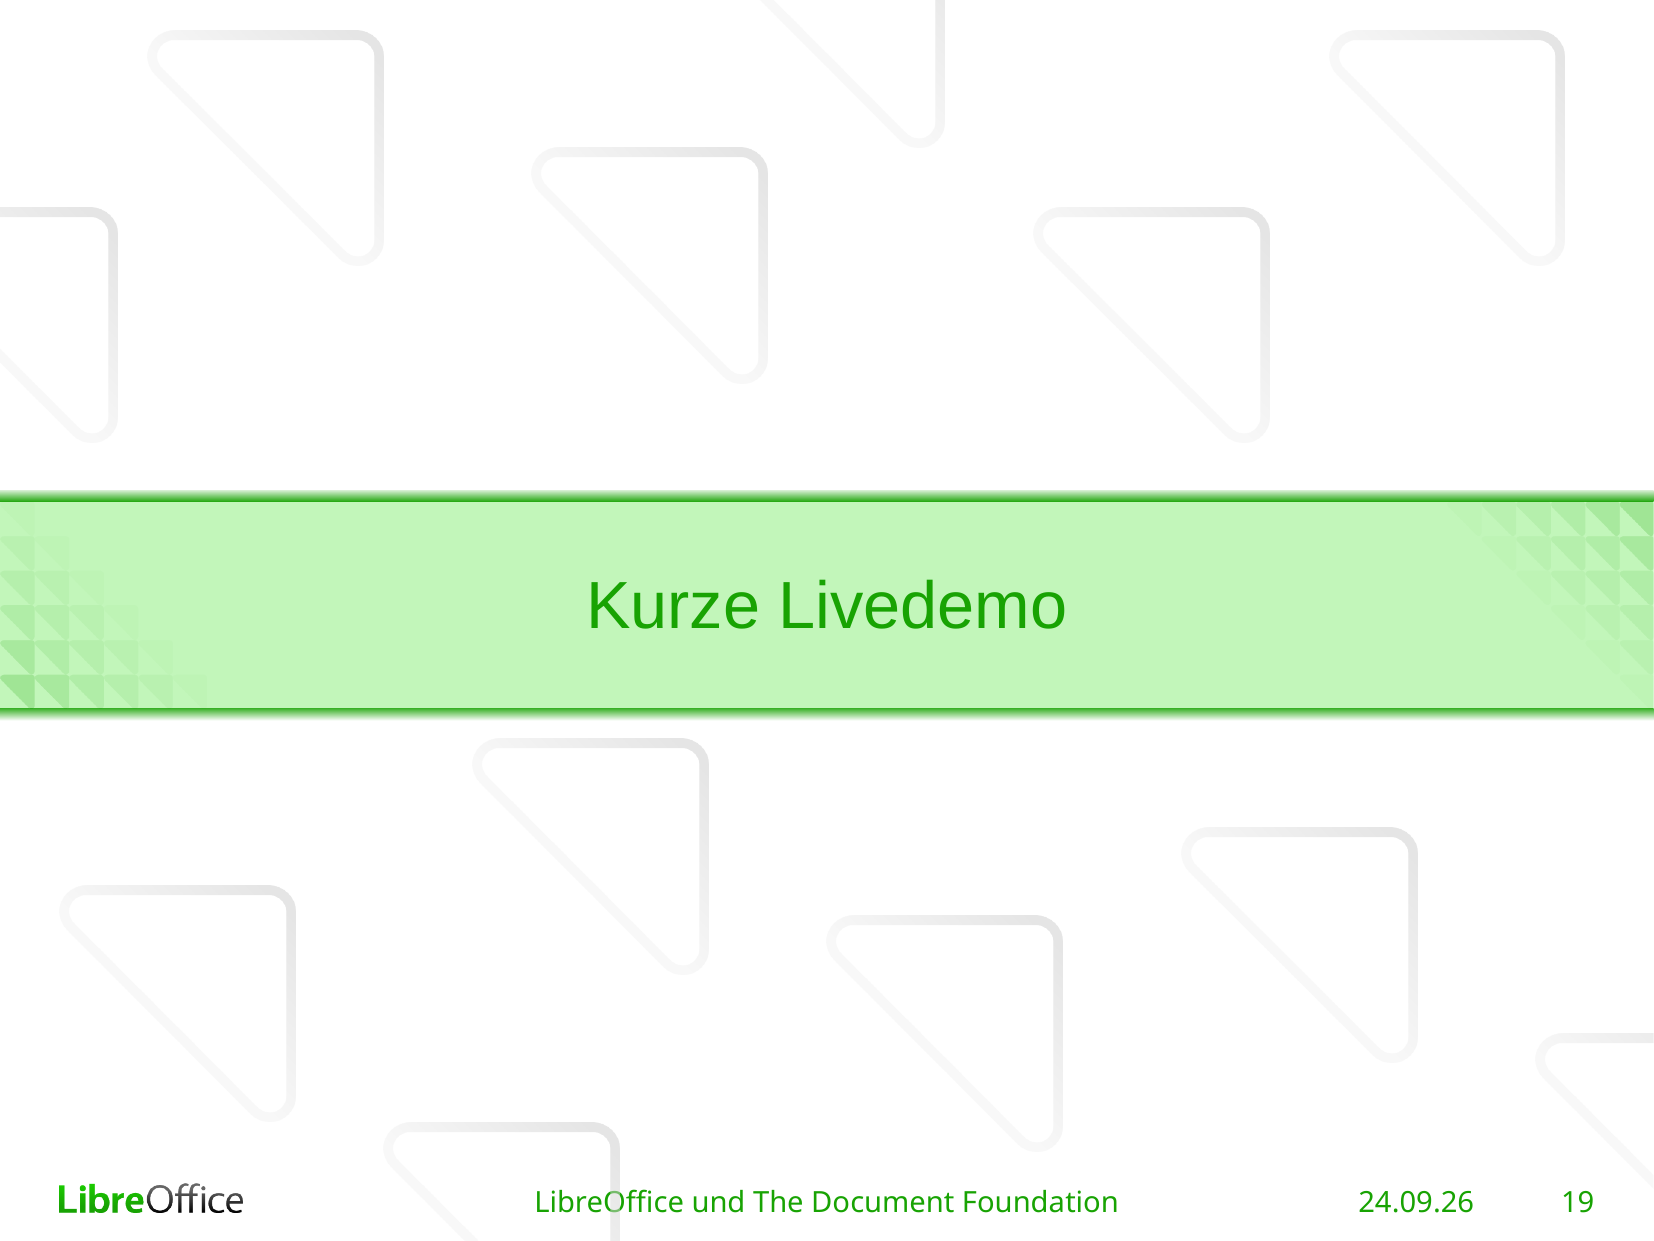

# Kurze Livedemo
LibreOffice und The Document Foundation
19